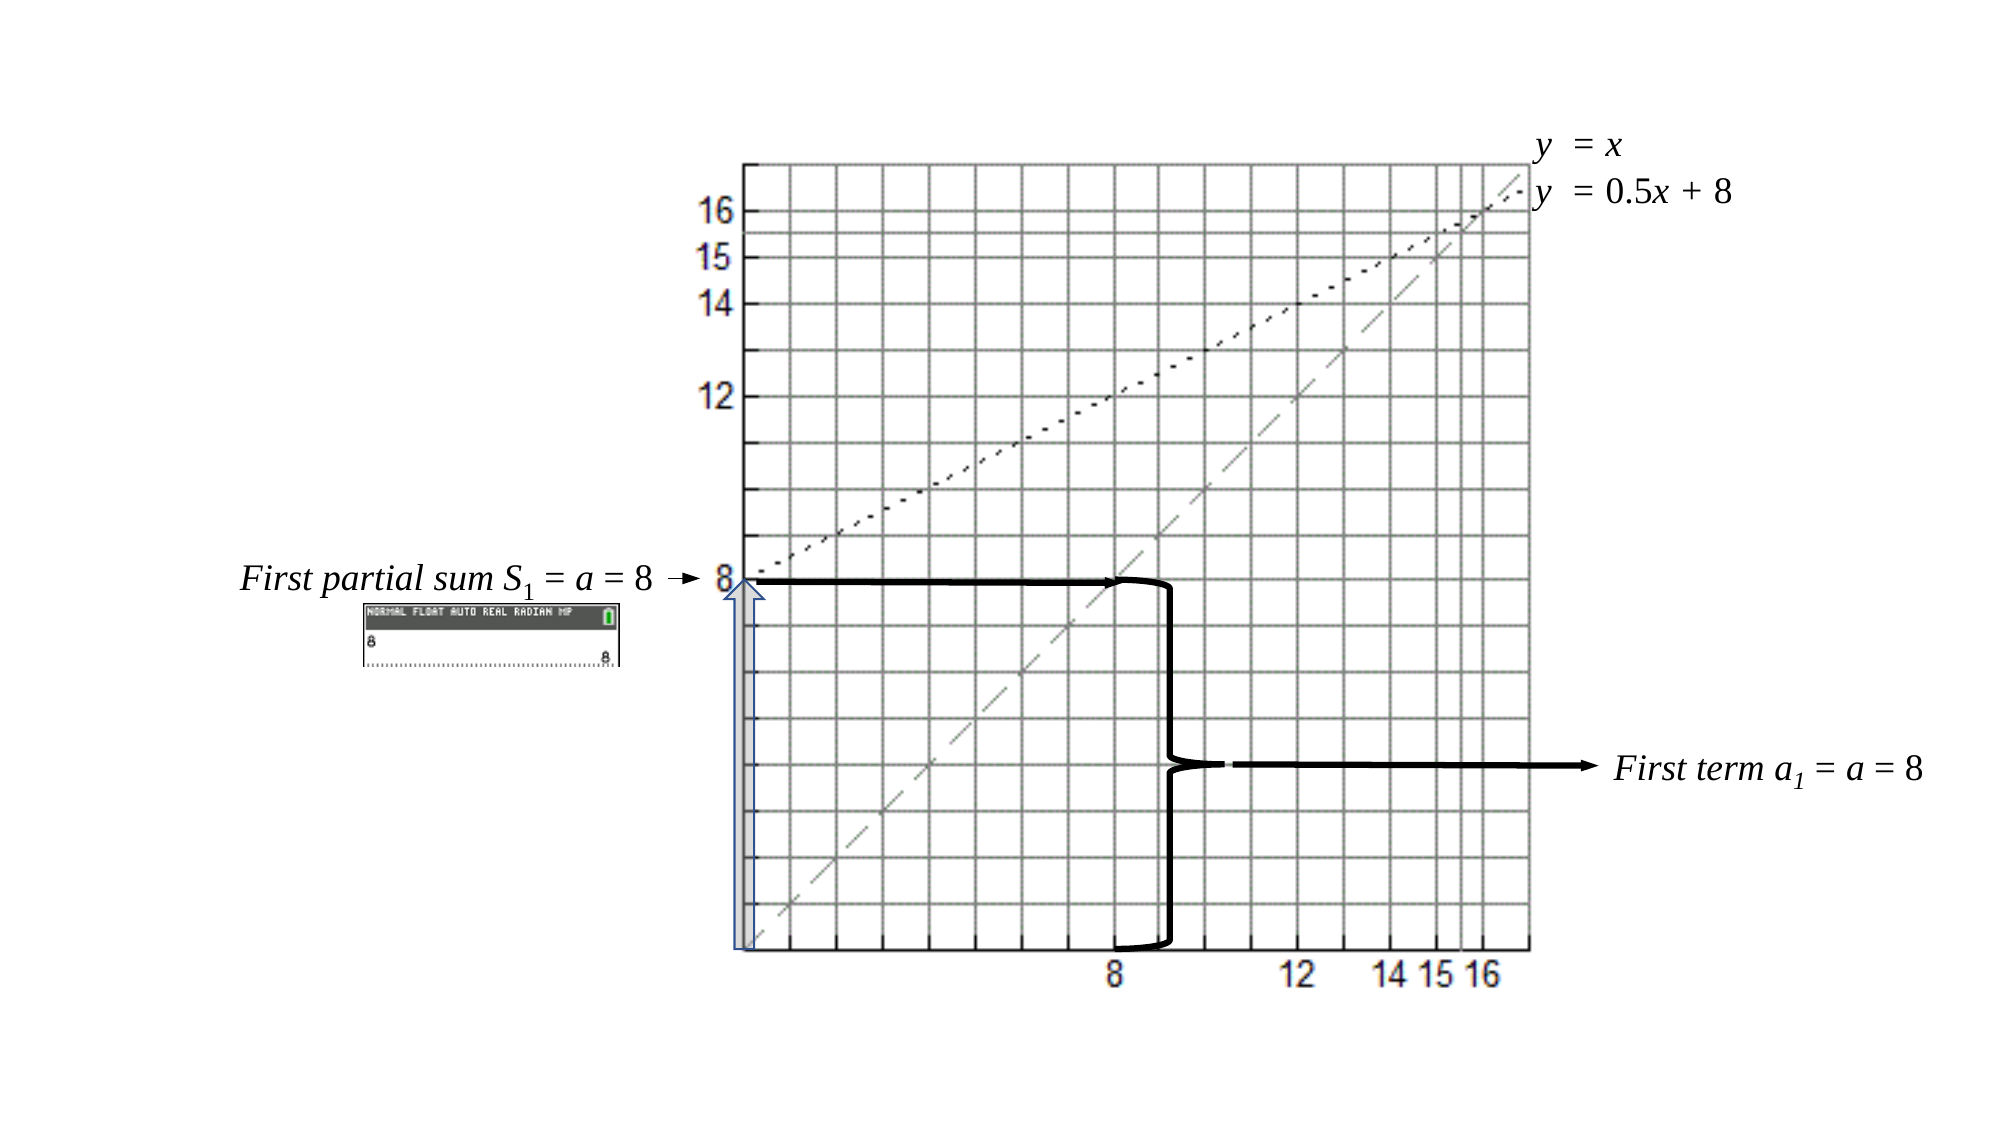

y = x
 y = 0.5x + 8
First partial sum S1 = a = 8
First term a1 = a = 8